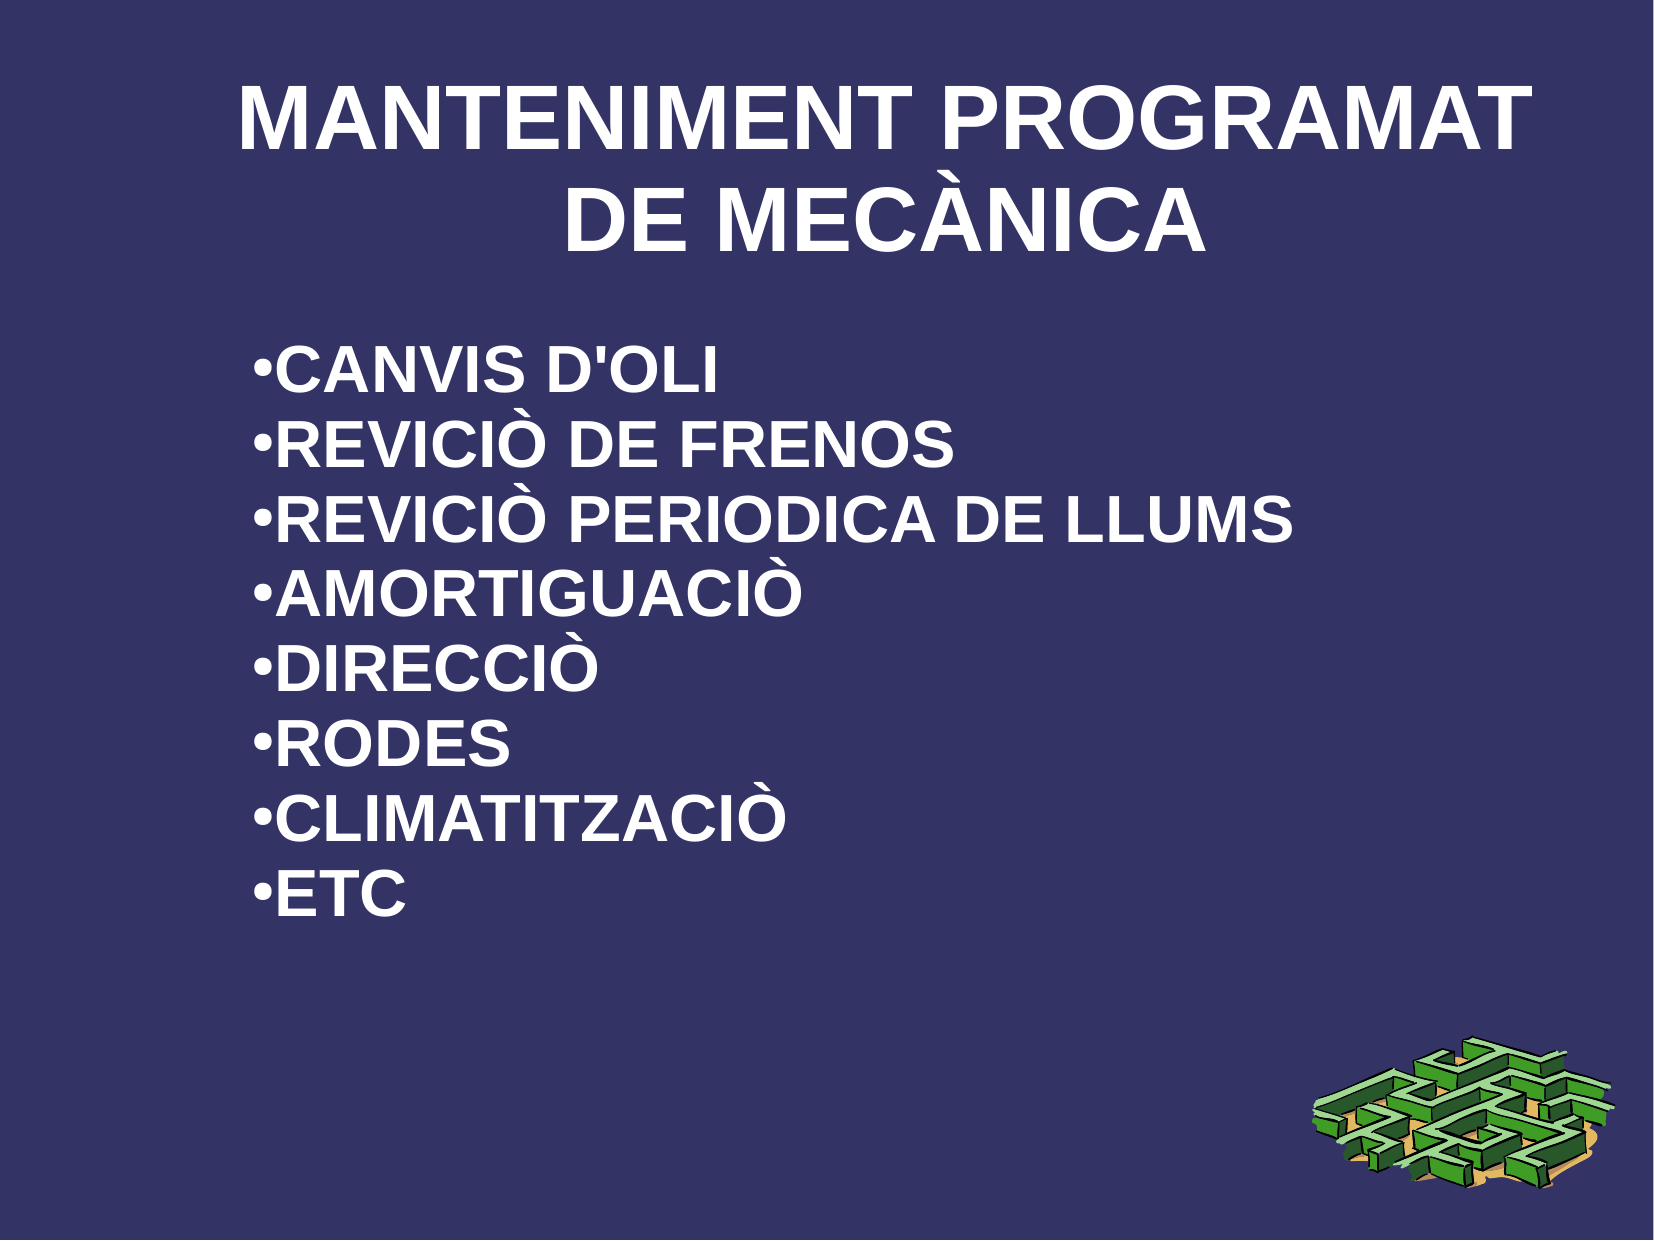

MANTENIMENT PROGRAMAT
DE MECÀNICA
CANVIS D'OLI
REVICIÒ DE FRENOS
REVICIÒ PERIODICA DE LLUMS
AMORTIGUACIÒ
DIRECCIÒ
RODES
CLIMATITZACIÒ
ETC